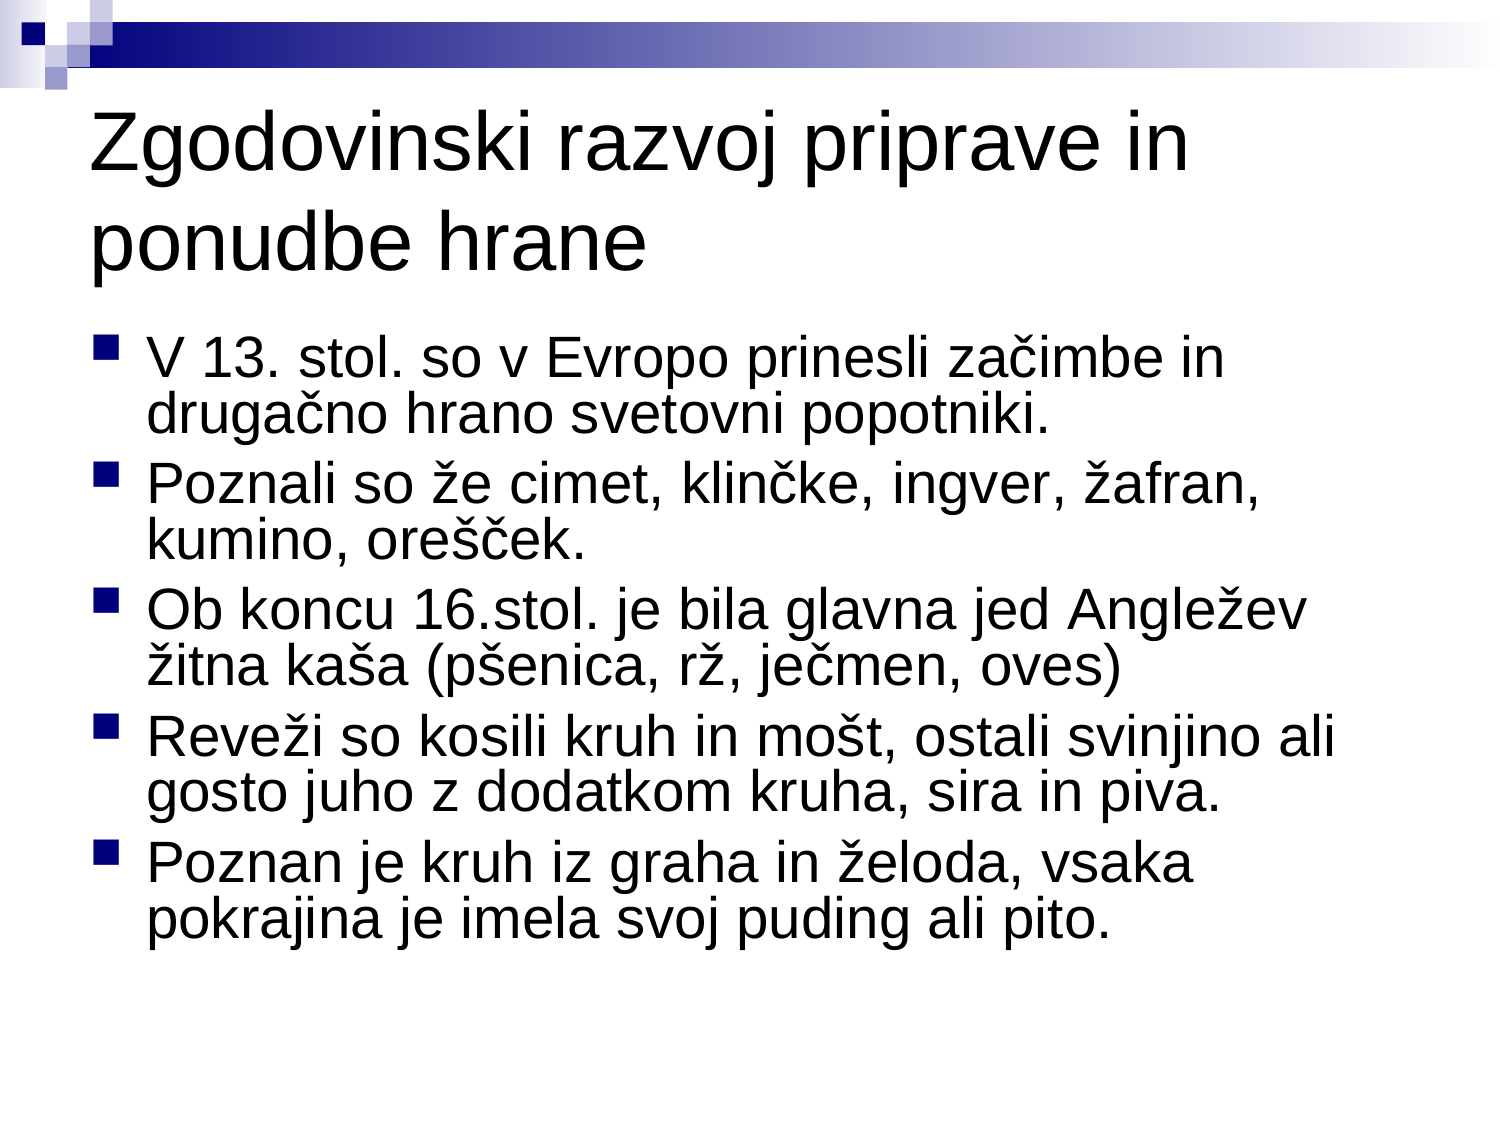

# Zgodovinski razvoj priprave in ponudbe hrane
V 13. stol. so v Evropo prinesli začimbe in drugačno hrano svetovni popotniki.
Poznali so že cimet, klinčke, ingver, žafran, kumino, orešček.
Ob koncu 16.stol. je bila glavna jed Angležev žitna kaša (pšenica, rž, ječmen, oves)
Reveži so kosili kruh in mošt, ostali svinjino ali gosto juho z dodatkom kruha, sira in piva.
Poznan je kruh iz graha in želoda, vsaka pokrajina je imela svoj puding ali pito.